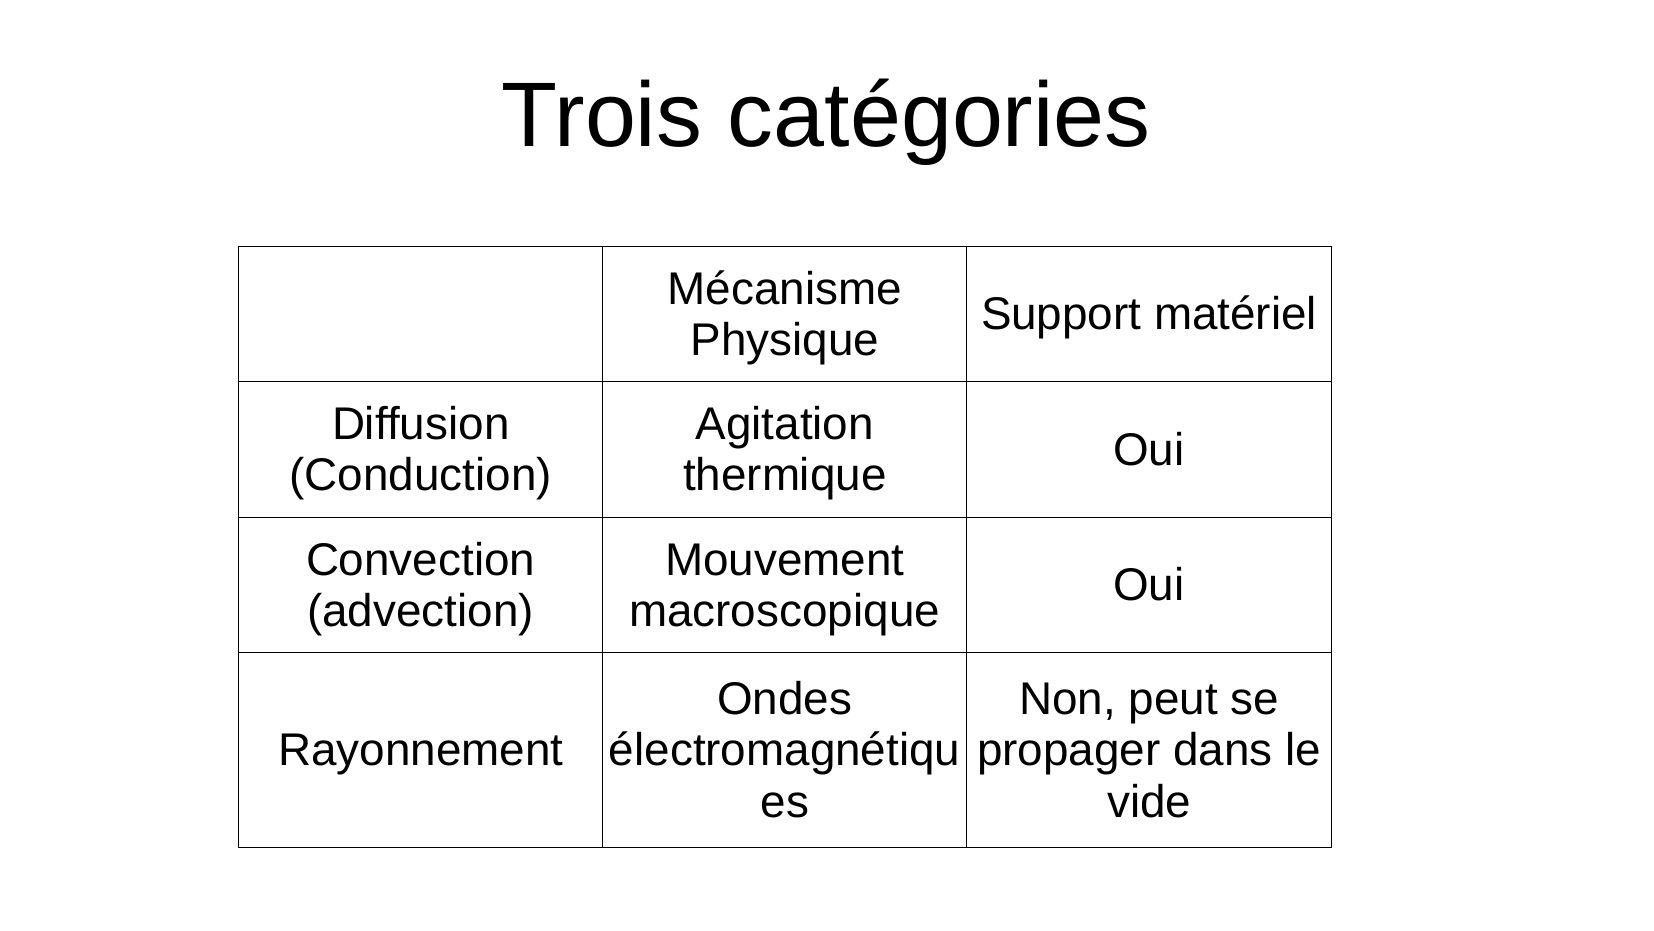

# Trois catégories
| | Mécanisme Physique | Support matériel |
| --- | --- | --- |
| Diffusion (Conduction) | Agitation thermique | Oui |
| Convection (advection) | Mouvement macroscopique | Oui |
| Rayonnement | Ondes électromagnétiques | Non, peut se propager dans le vide |